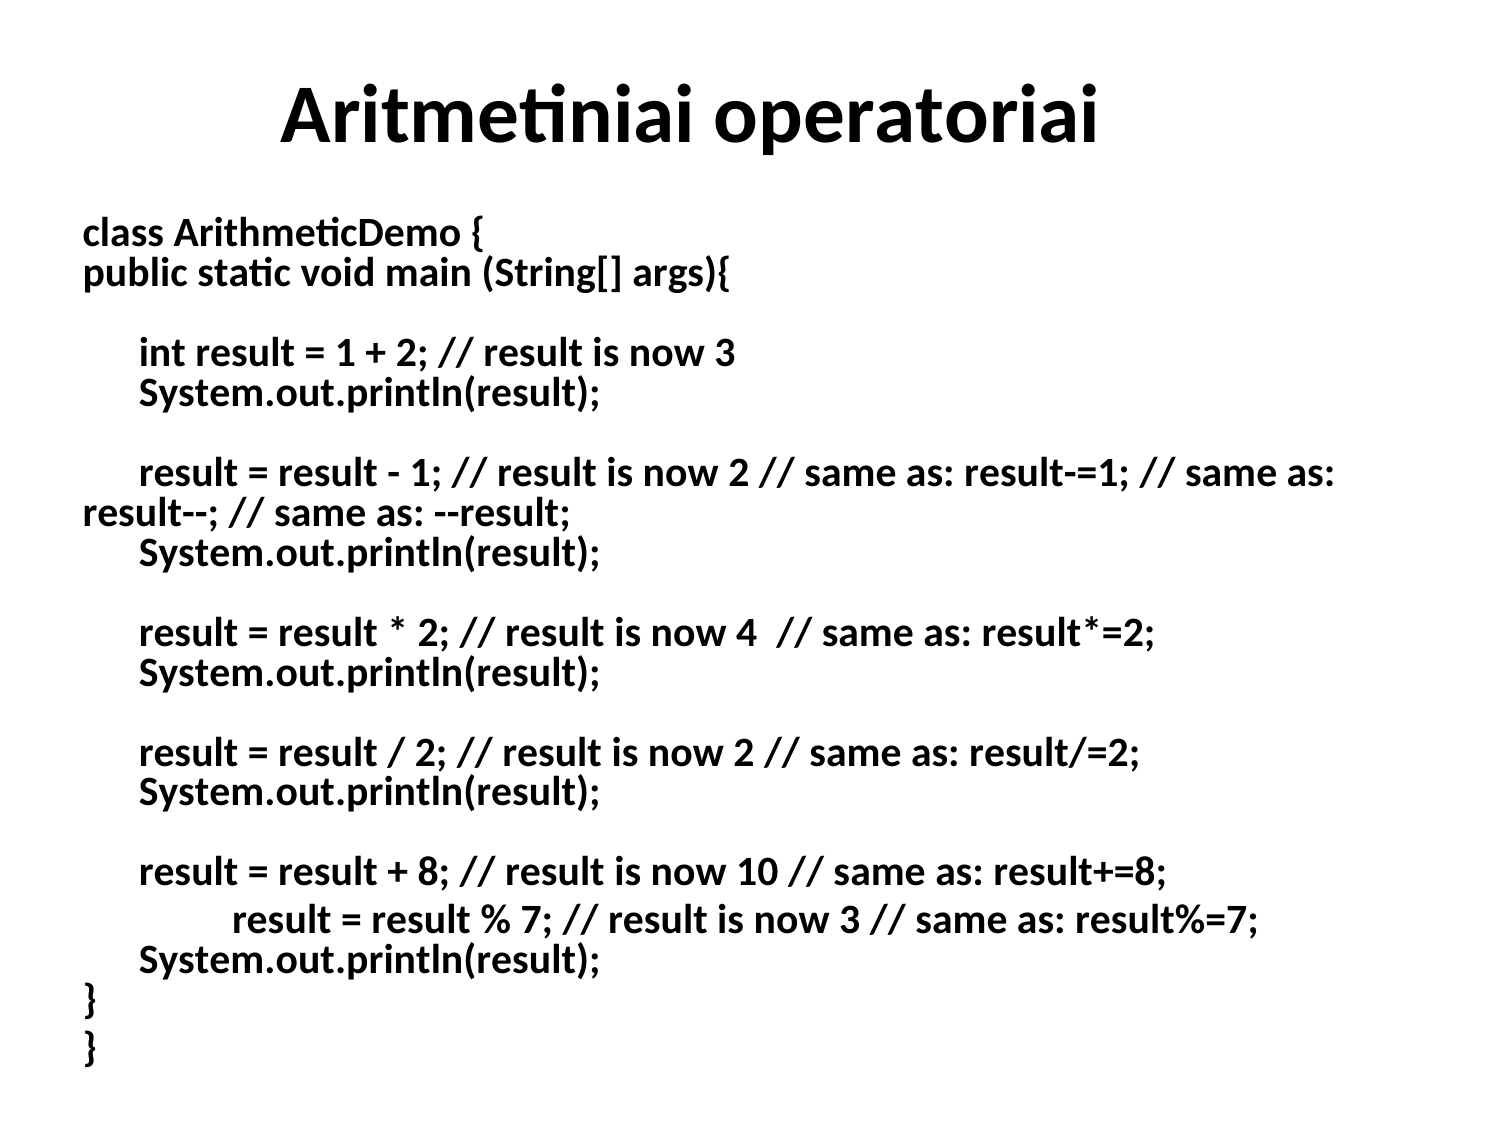

Aritmetiniai operatoriai
class ArithmeticDemo {
public static void main (String[] args){
	int result = 1 + 2; // result is now 3
	System.out.println(result);
	result = result - 1; // result is now 2 // same as: result-=1; // same as: result--; // same as: --result;
	System.out.println(result);
	result = result * 2; // result is now 4 // same as: result*=2;
	System.out.println(result);
	result = result / 2; // result is now 2 // same as: result/=2;
	System.out.println(result);
	result = result + 8; // result is now 10 // same as: result+=8;
		result = result % 7; // result is now 3 // same as: result%=7;
	System.out.println(result);
}
}